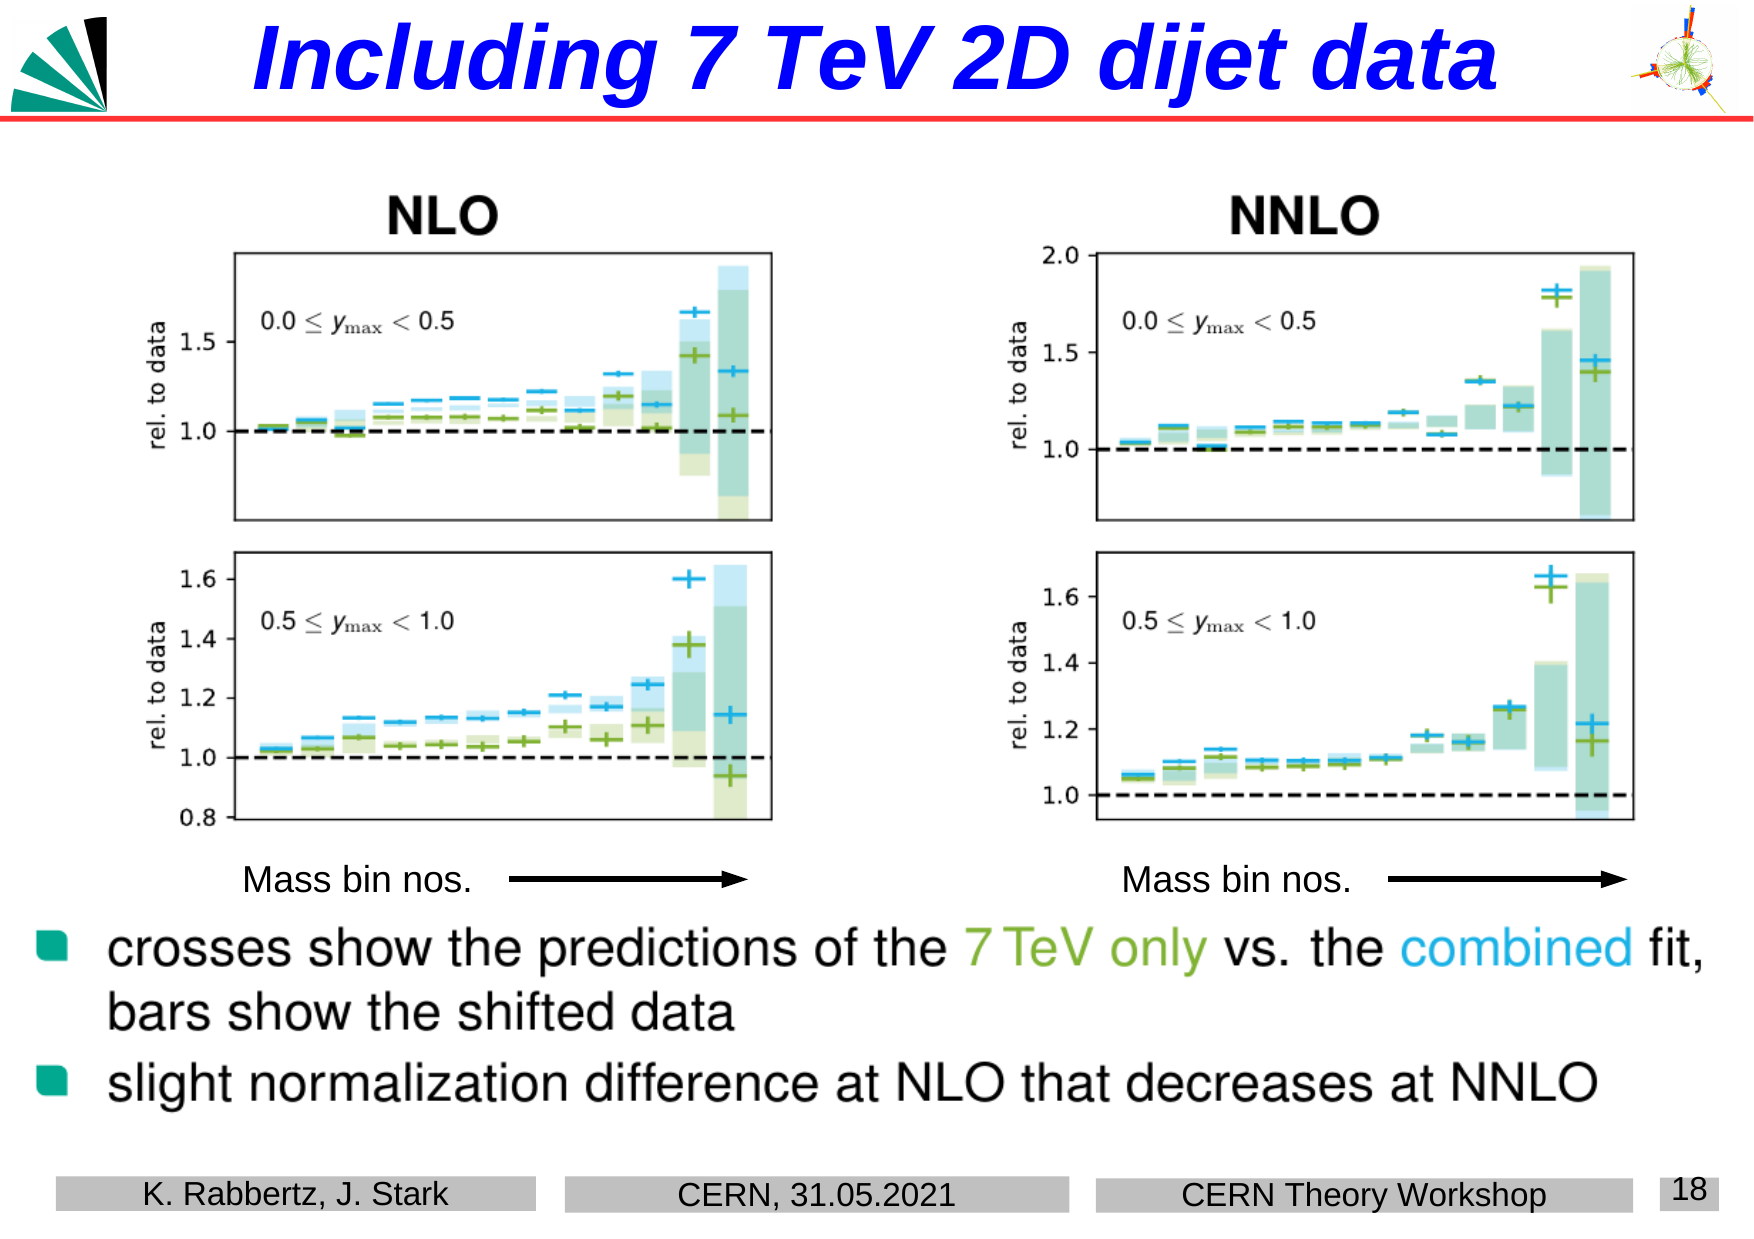

# Including 7 TeV 2D dijet data
Mass bin nos.
Mass bin nos.